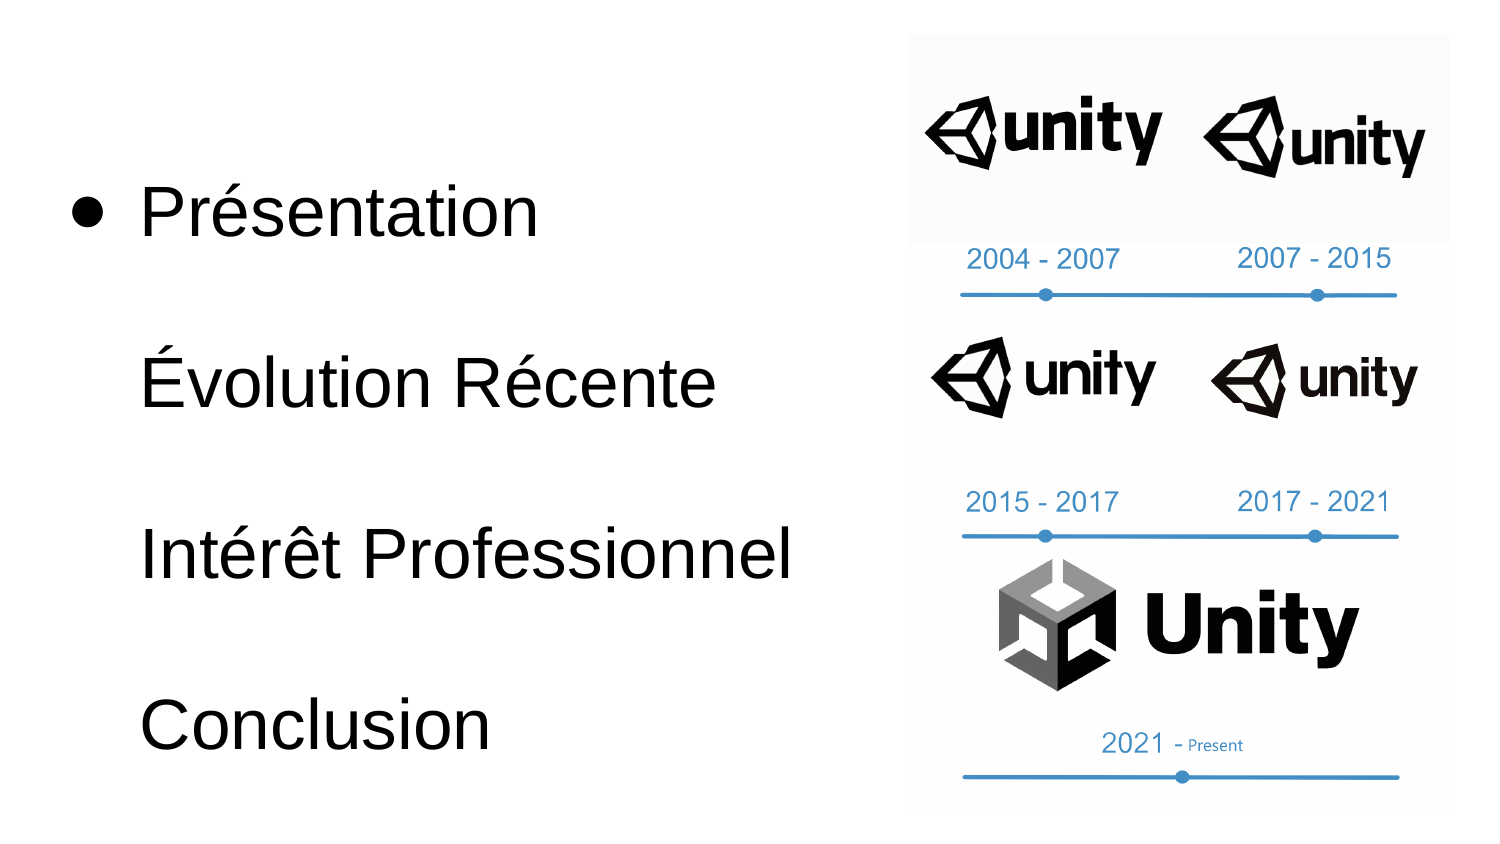

# Présentation Évolution Récente Intérêt Professionnel Conclusion